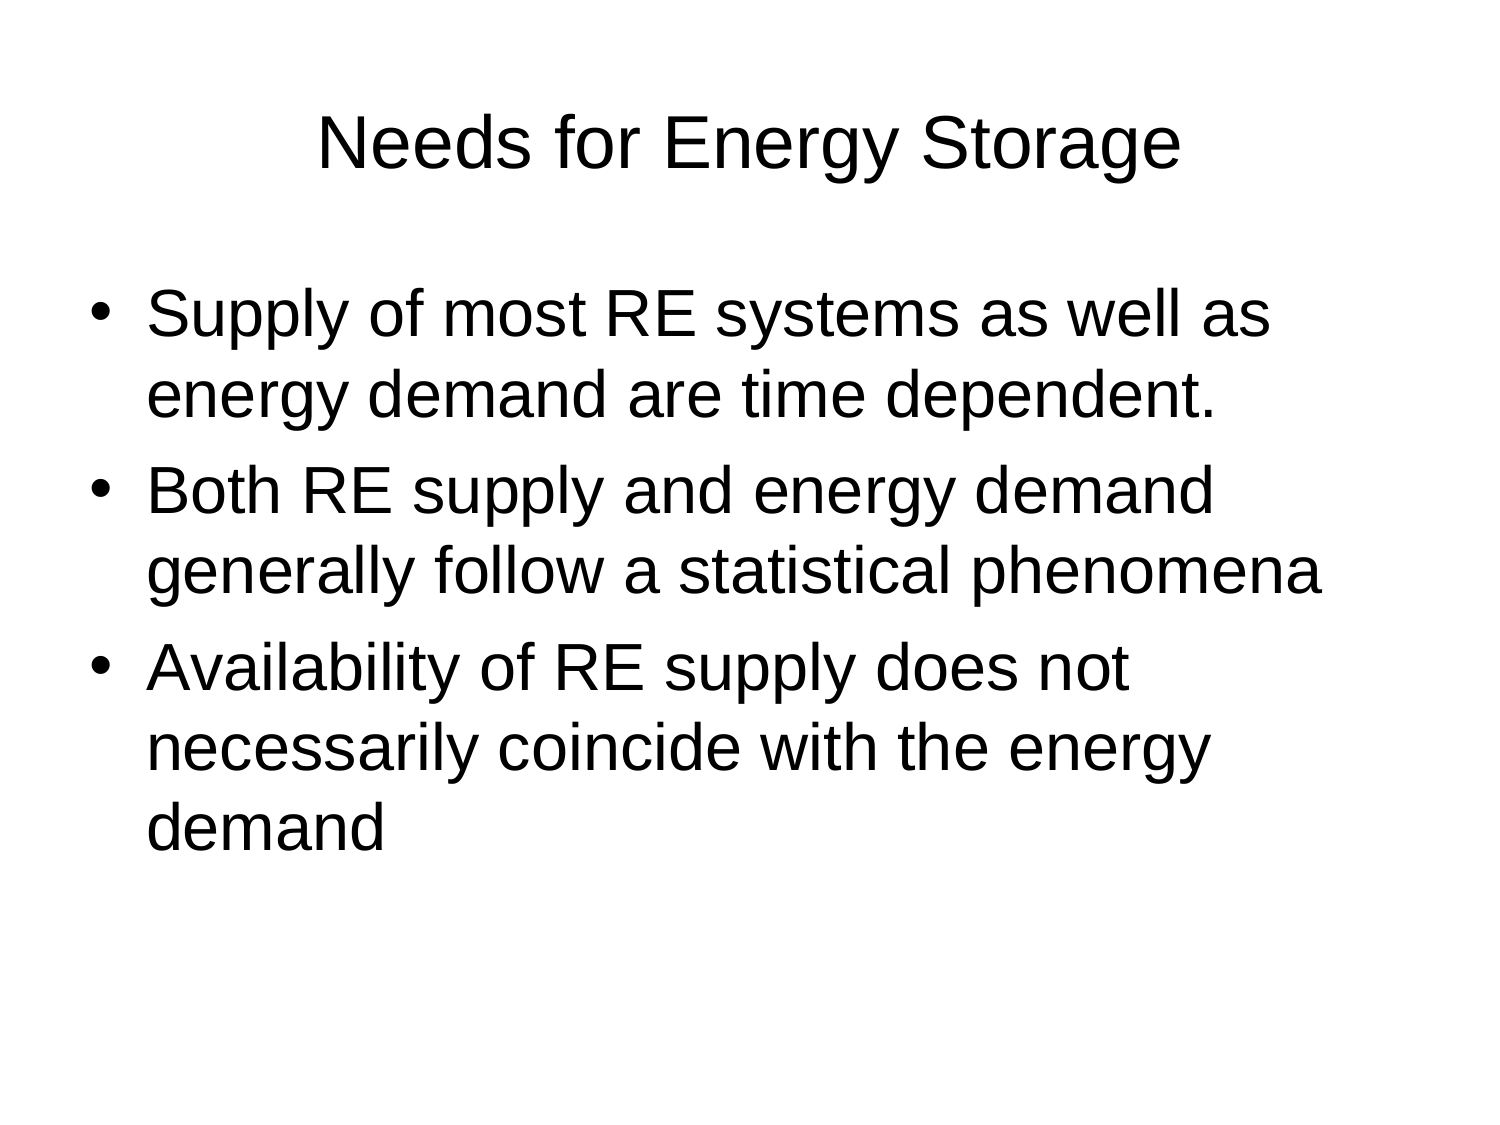

# Needs for Energy Storage
Supply of most RE systems as well as energy demand are time dependent.
Both RE supply and energy demand generally follow a statistical phenomena
Availability of RE supply does not necessarily coincide with the energy demand